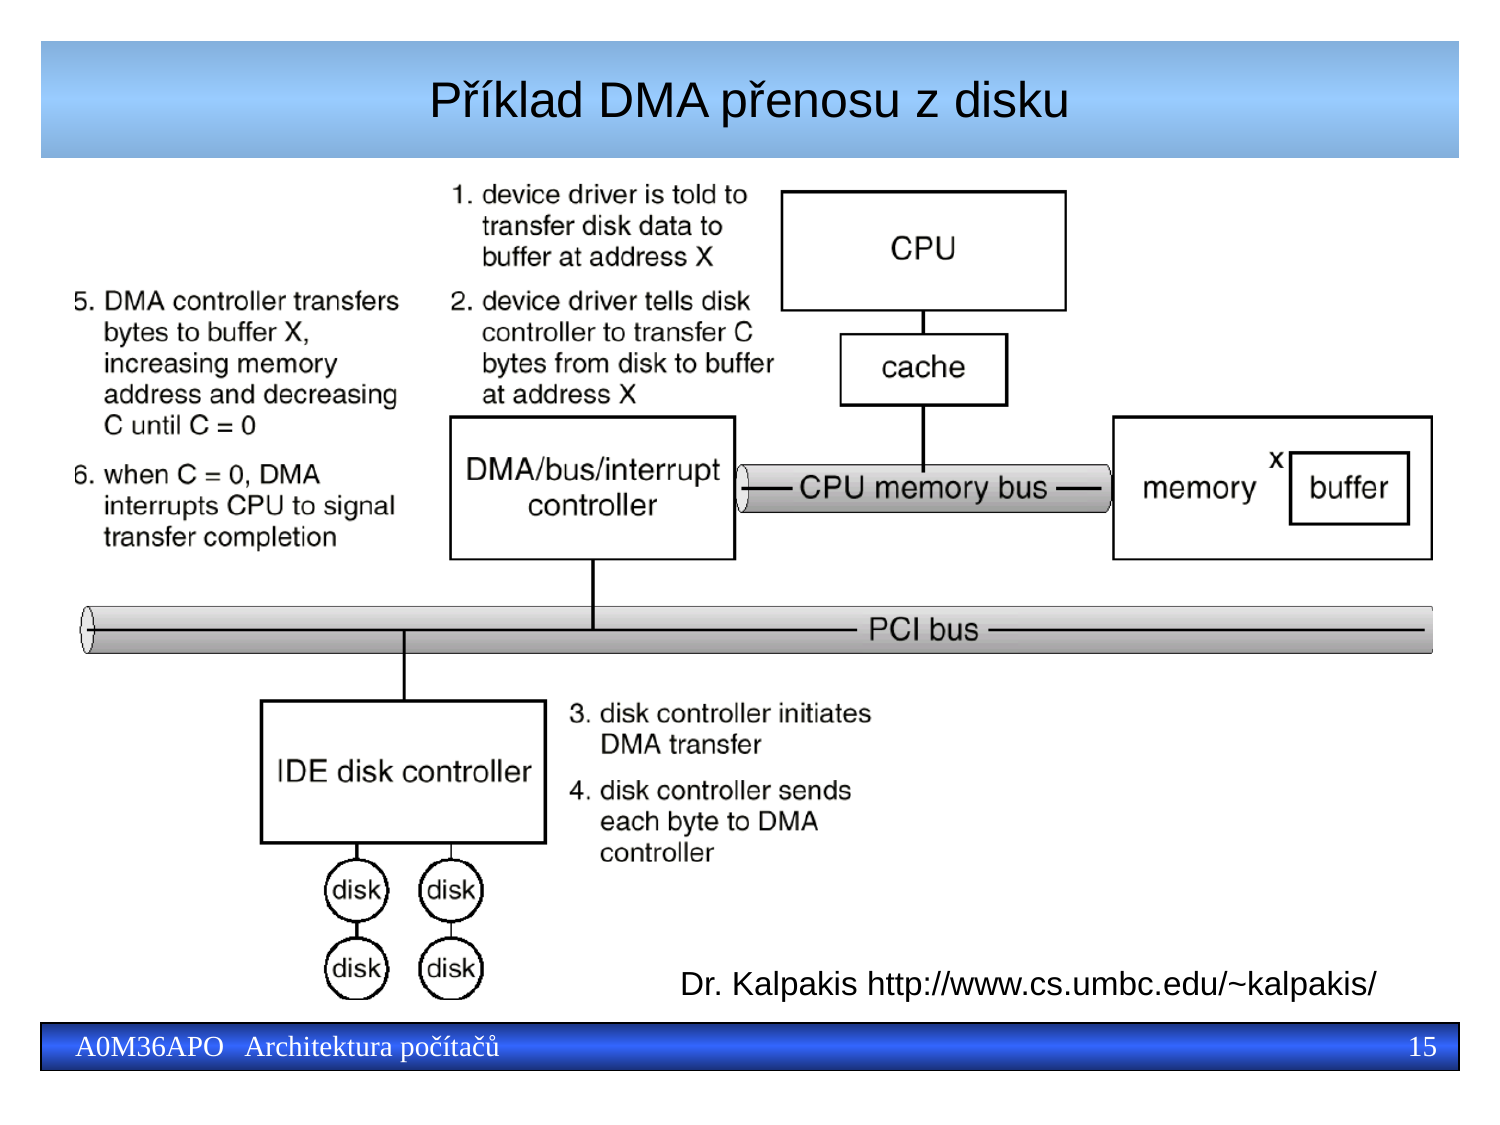

# Příklad DMA přenosu z disku
Dr. Kalpakis http://www.cs.umbc.edu/~kalpakis/
A0M36APO Architektura počítačů
15